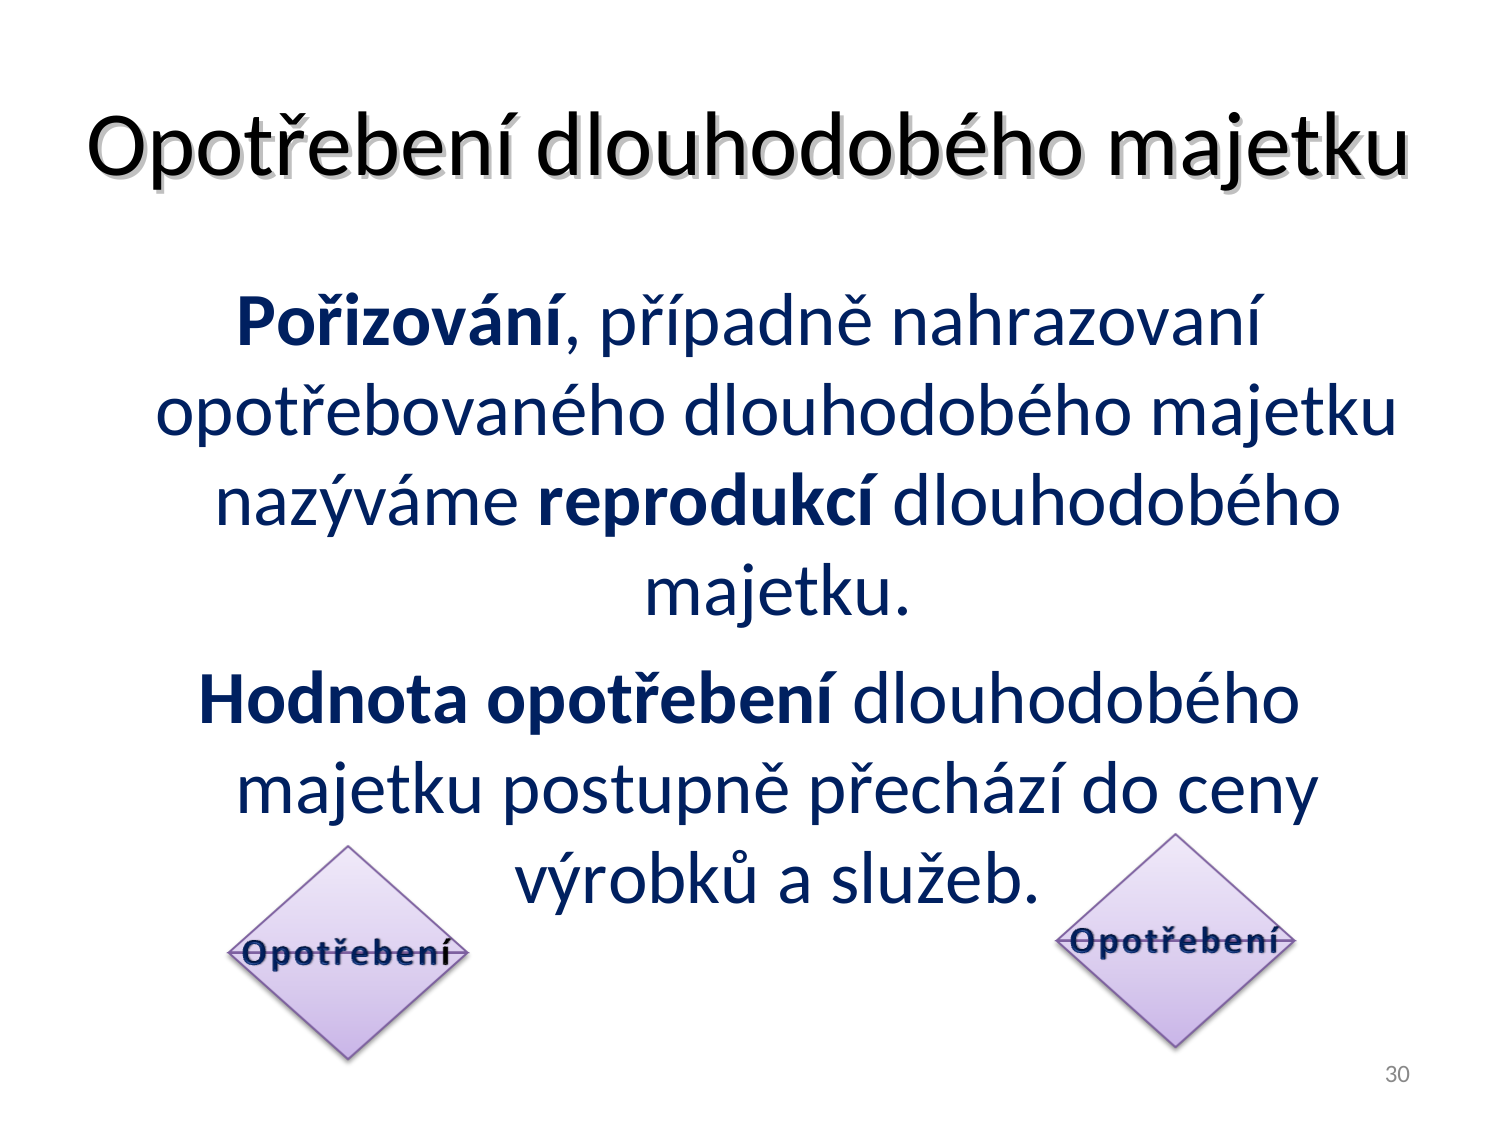

# Opotřebení dlouhodobého majetku
Pořizování, případně nahrazovaní opotřebovaného dlouhodobého majetku nazýváme reprodukcí dlouhodobého majetku.
Hodnota opotřebení dlouhodobého majetku postupně přechází do ceny výrobků a služeb.